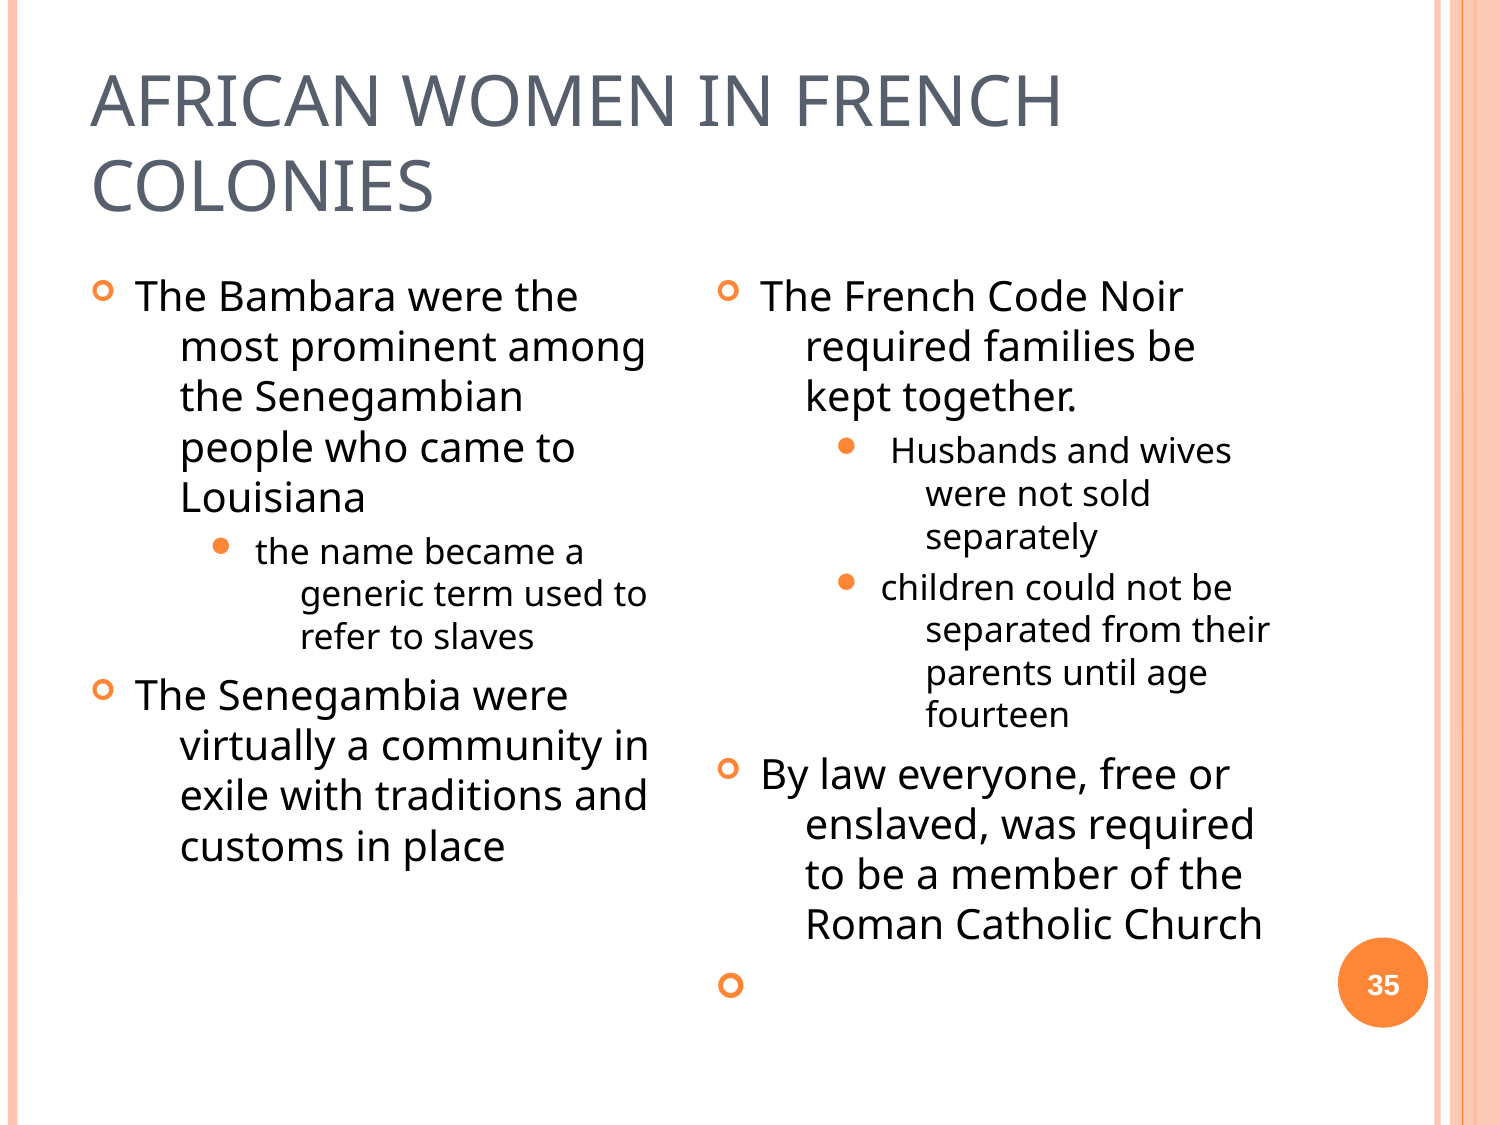

# African Women in French Colonies
The Bambara were the most prominent among the Senegambian people who came to Louisiana
the name became a generic term used to refer to slaves
The Senegambia were virtually a community in exile with traditions and customs in place
The French Code Noir required families be kept together.
 Husbands and wives were not sold separately
children could not be separated from their parents until age fourteen
By law everyone, free or enslaved, was required to be a member of the Roman Catholic Church